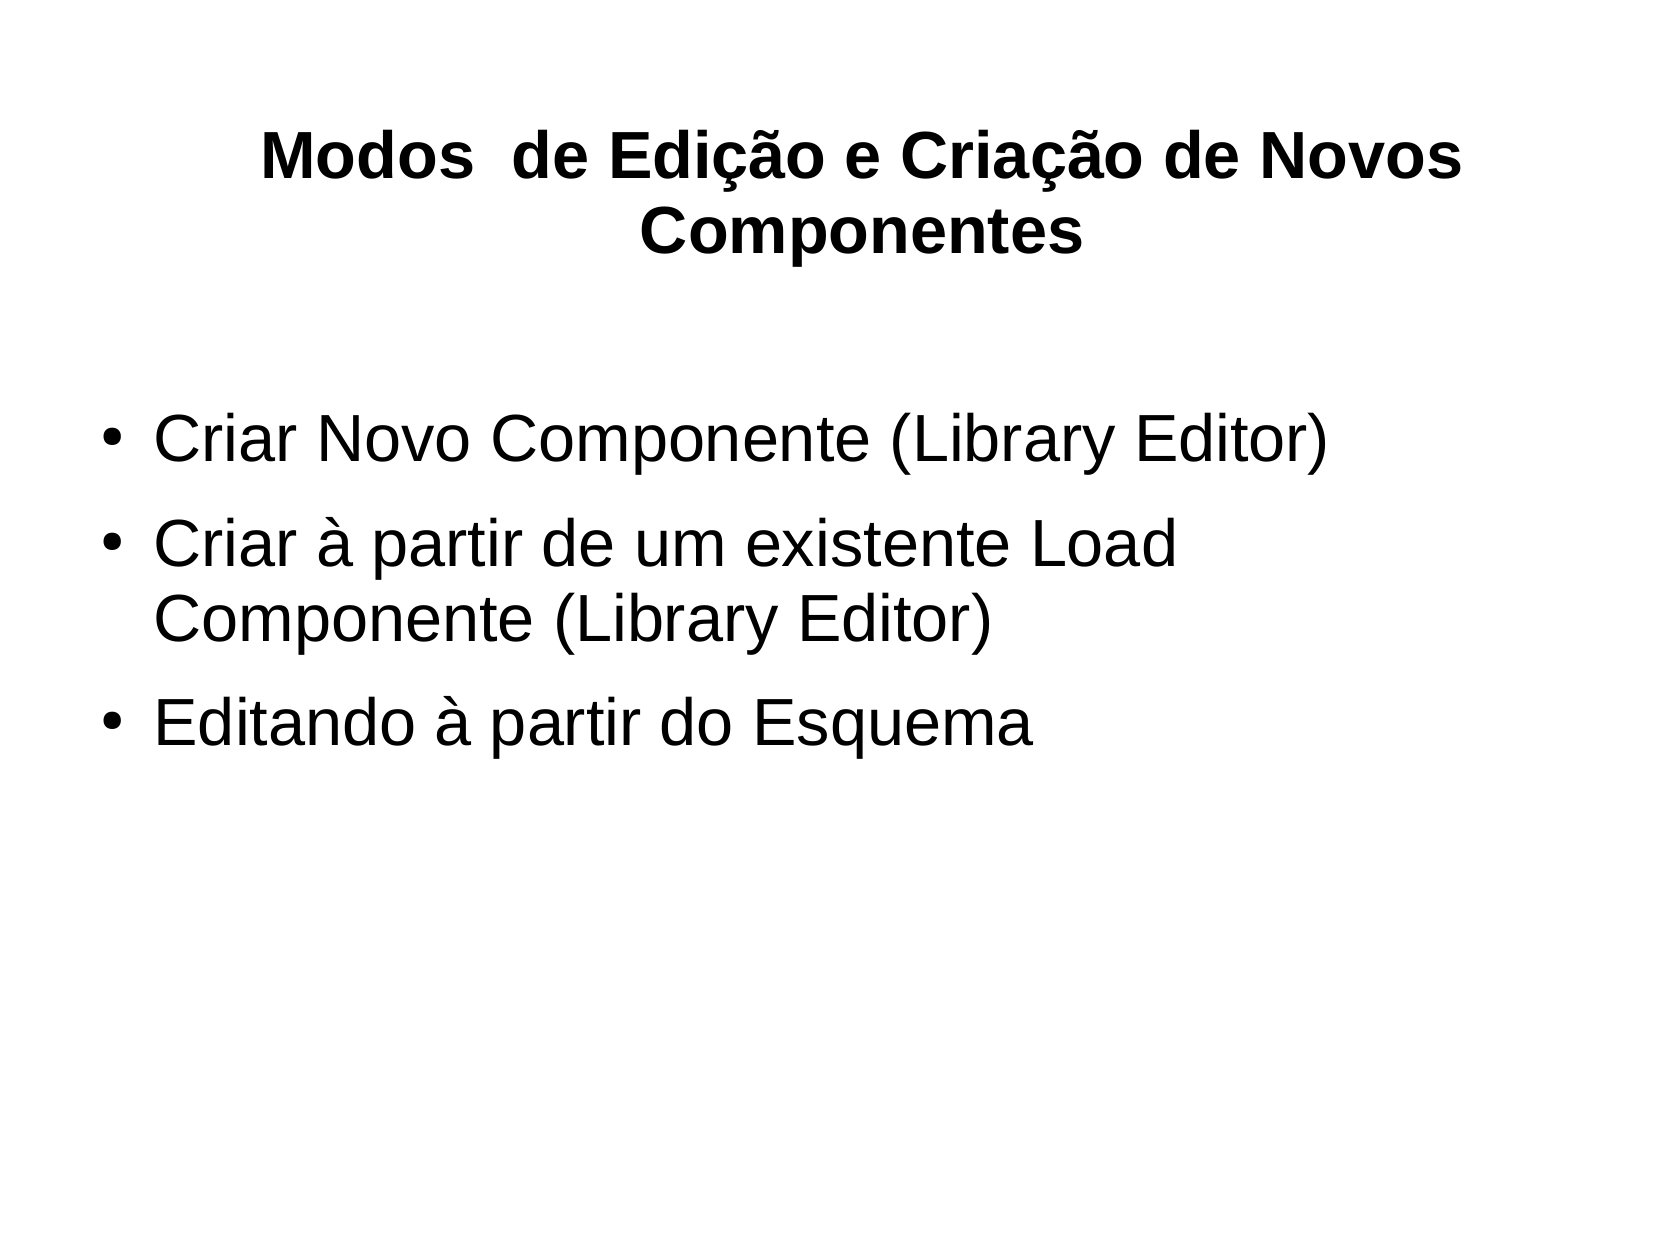

# Modos de Edição e Criação de Novos Componentes
Criar Novo Componente (Library Editor)
Criar à partir de um existente Load Componente (Library Editor)
Editando à partir do Esquema